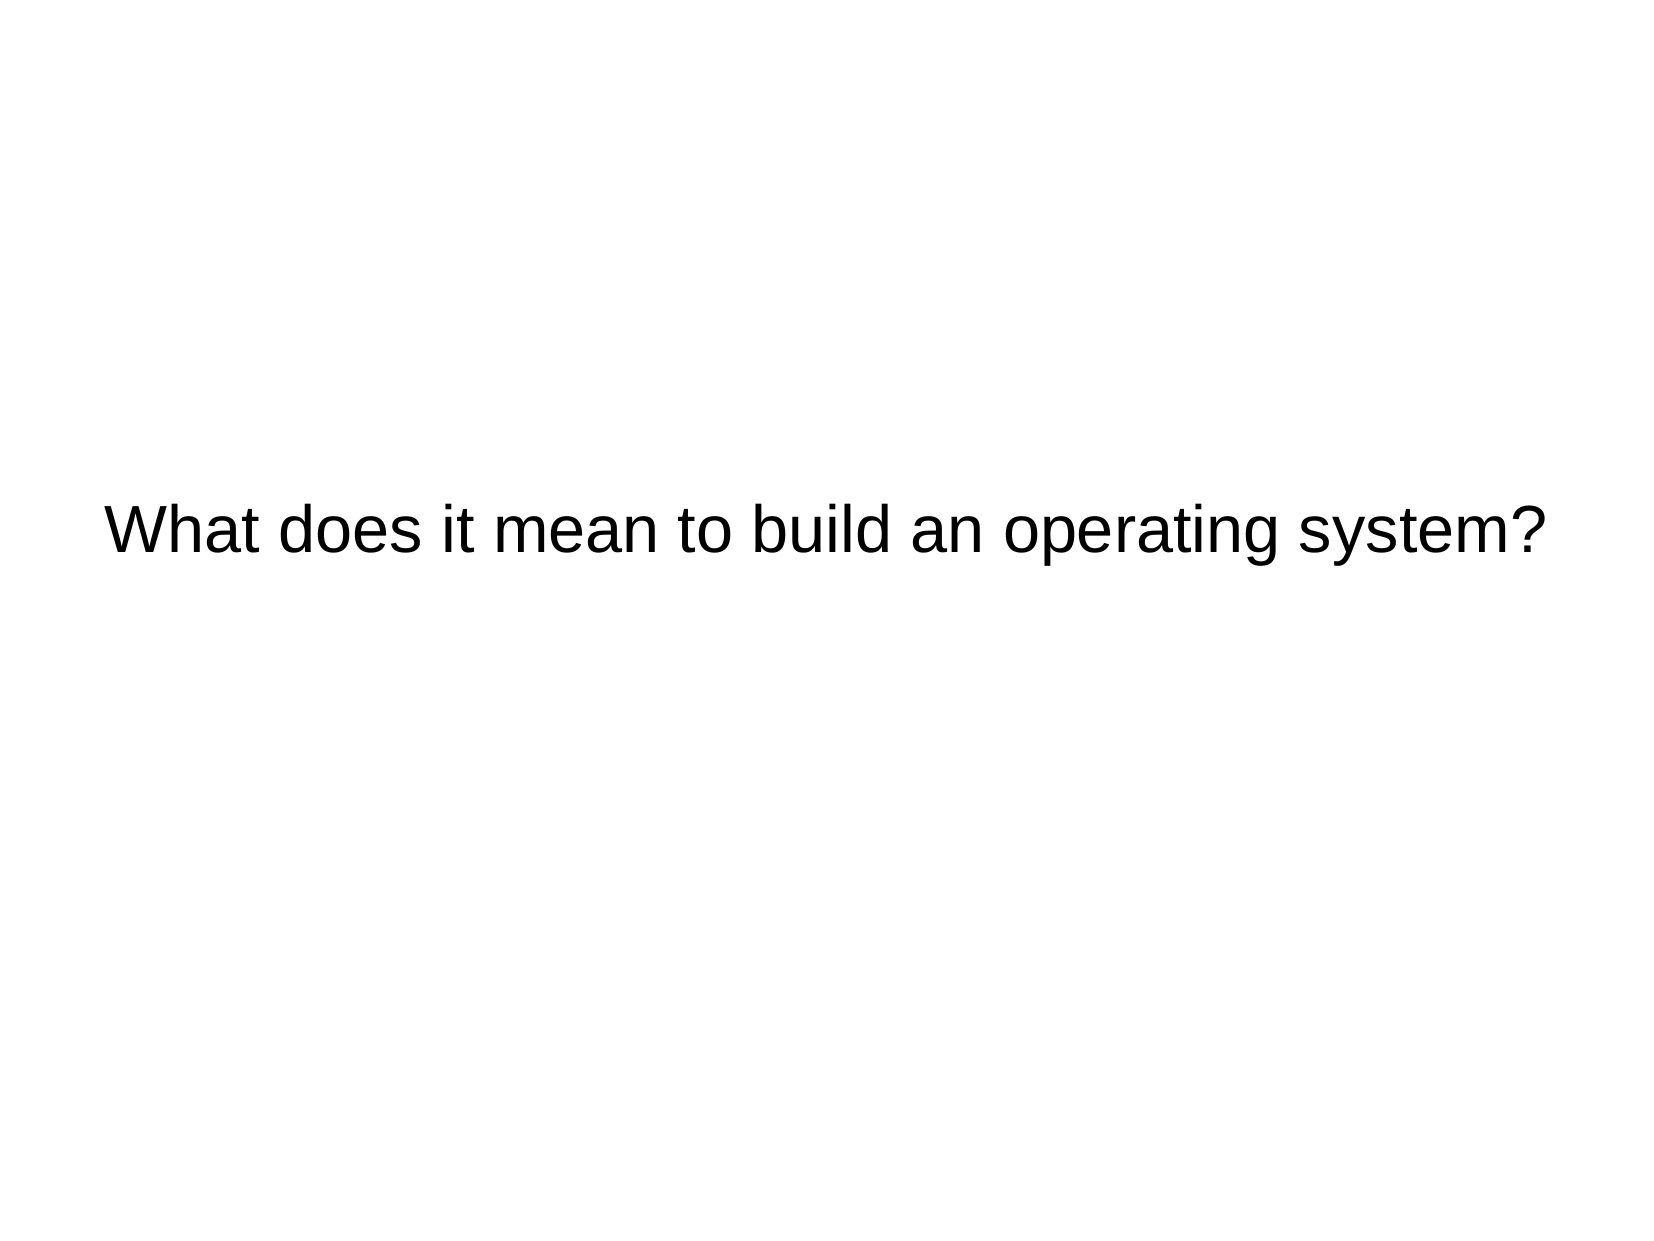

# What does it mean to build an operating system?